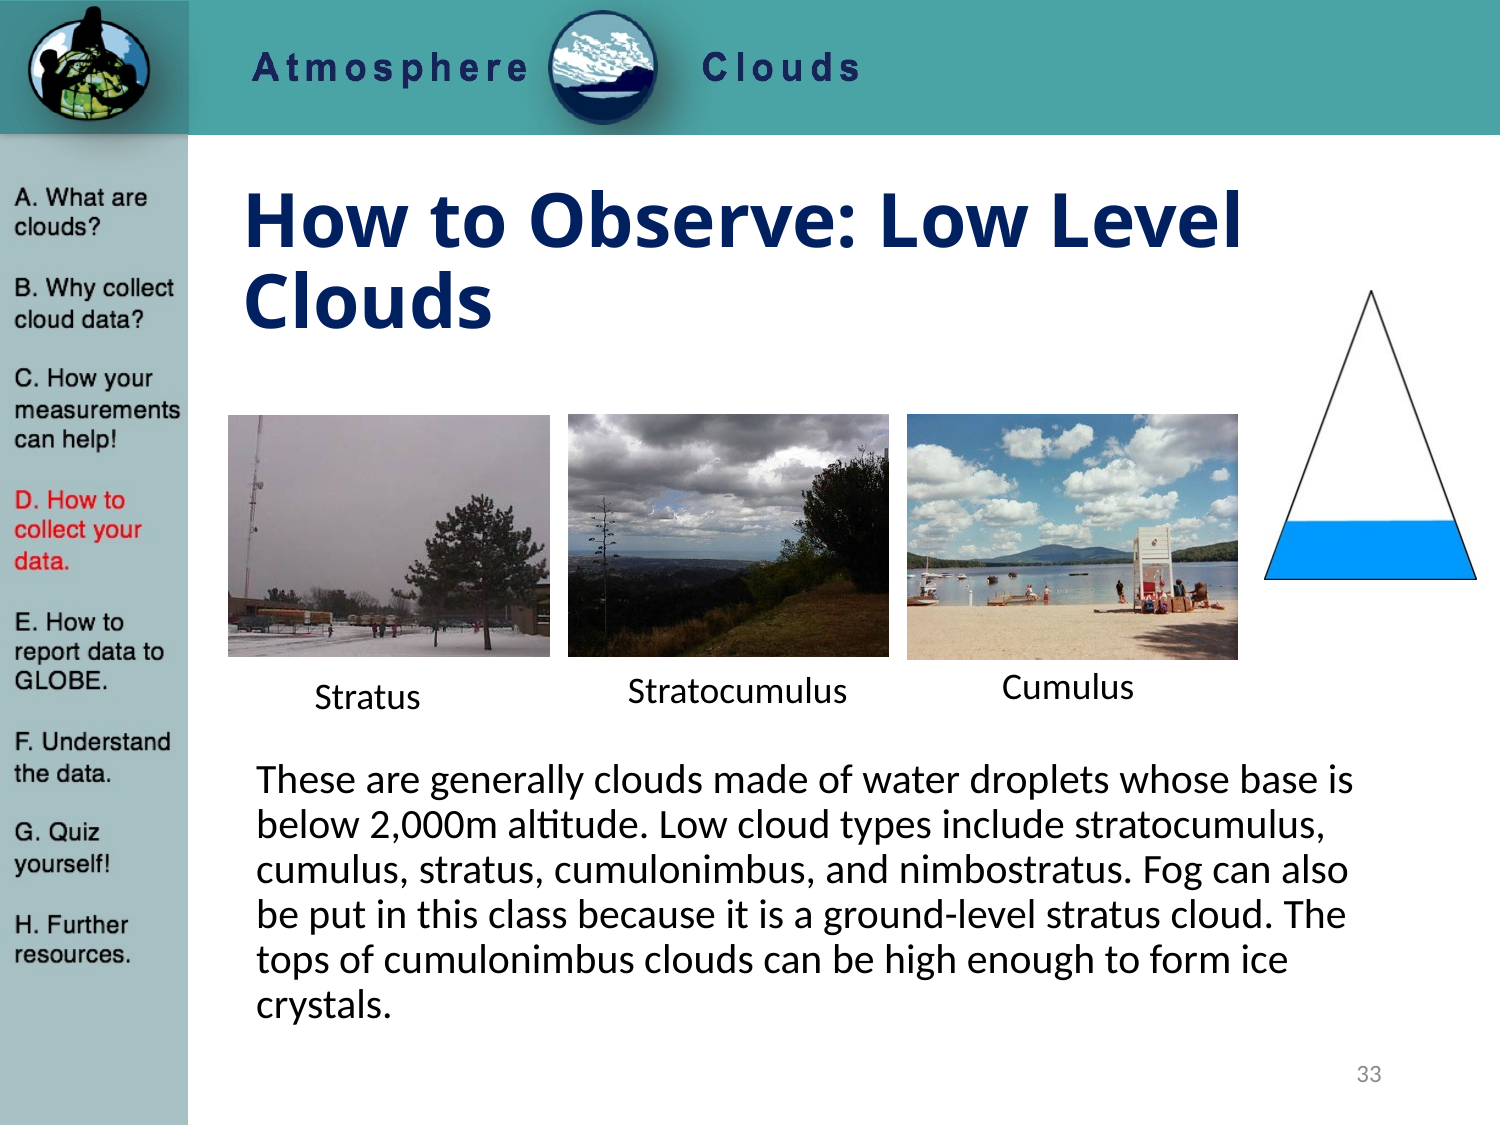

# How to Observe: Low Level Clouds
Cumulus
Stratocumulus
Stratus
These are generally clouds made of water droplets whose base is below 2,000m altitude. Low cloud types include stratocumulus, cumulus, stratus, cumulonimbus, and nimbostratus. Fog can also be put in this class because it is a ground-level stratus cloud. The tops of cumulonimbus clouds can be high enough to form ice crystals.